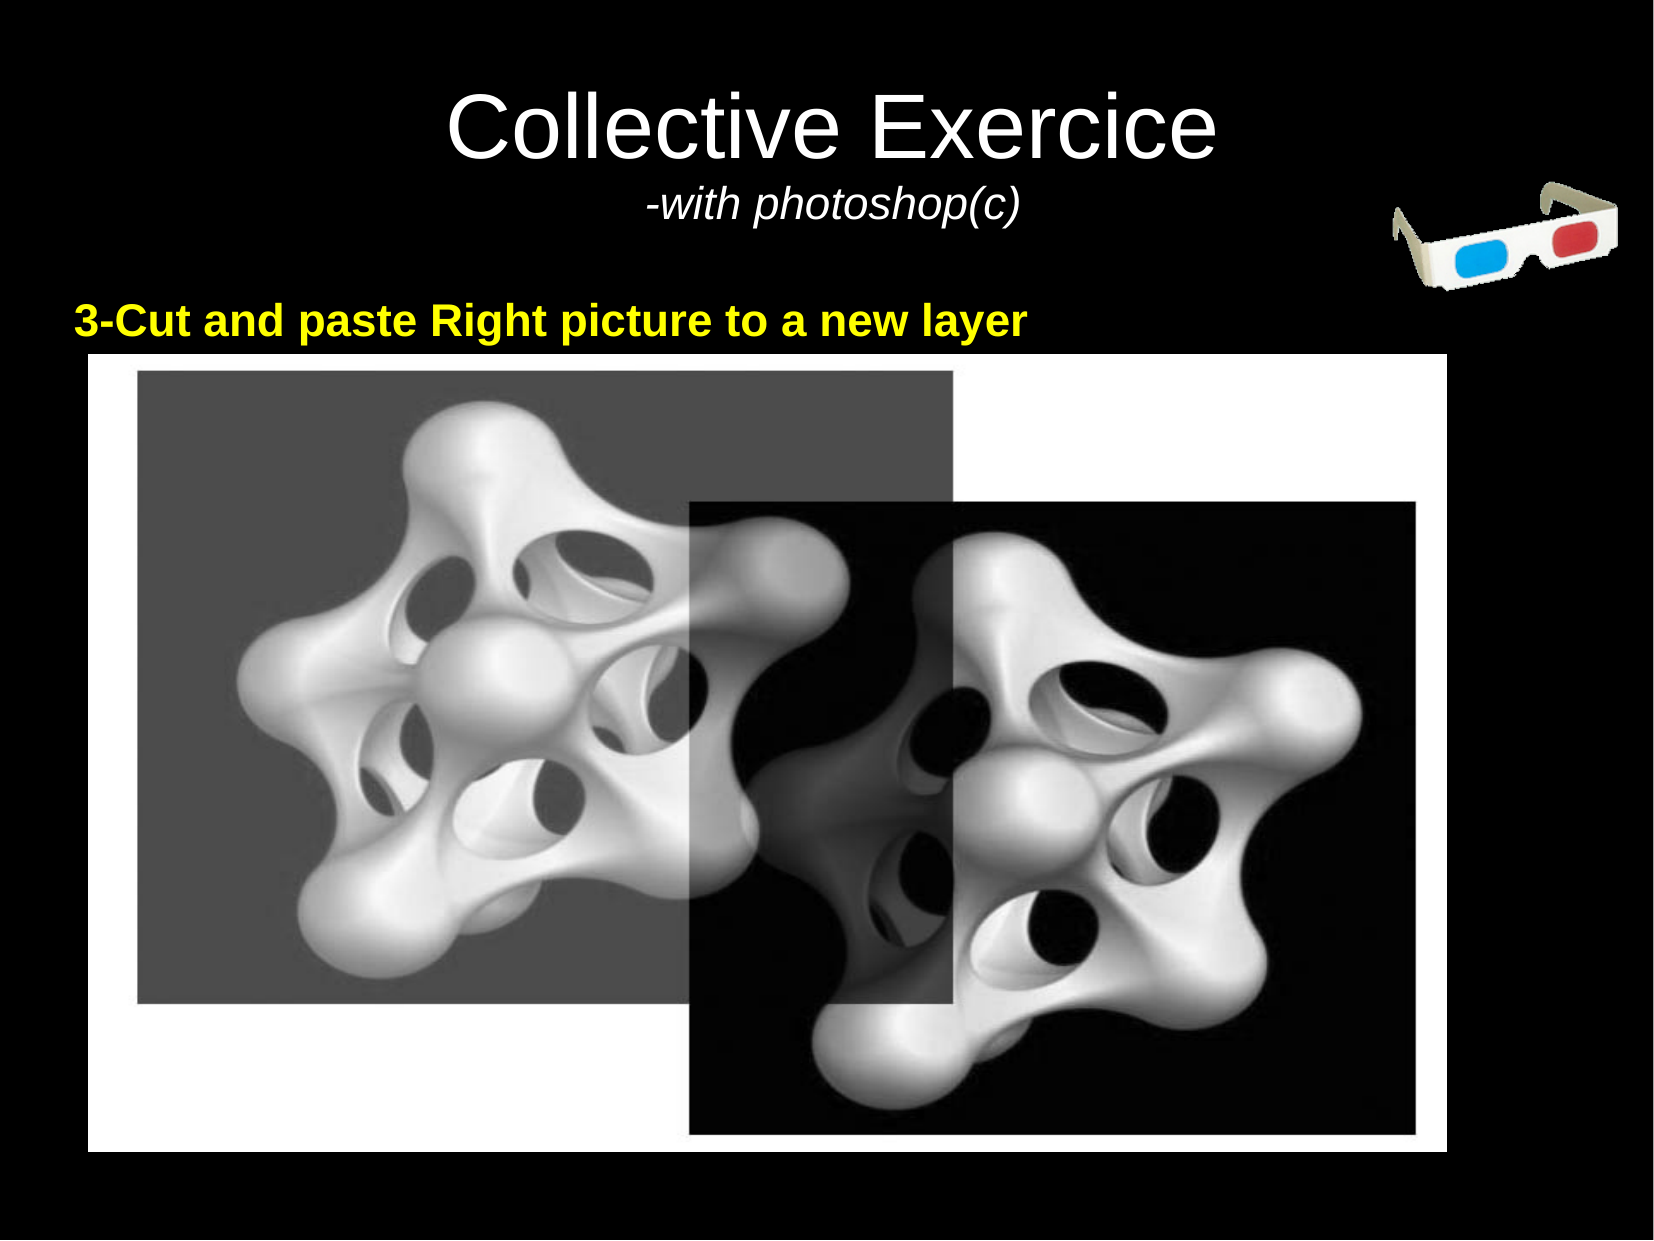

# Collective Exercice -with photoshop(c)
3-Cut and paste Right picture to a new layer